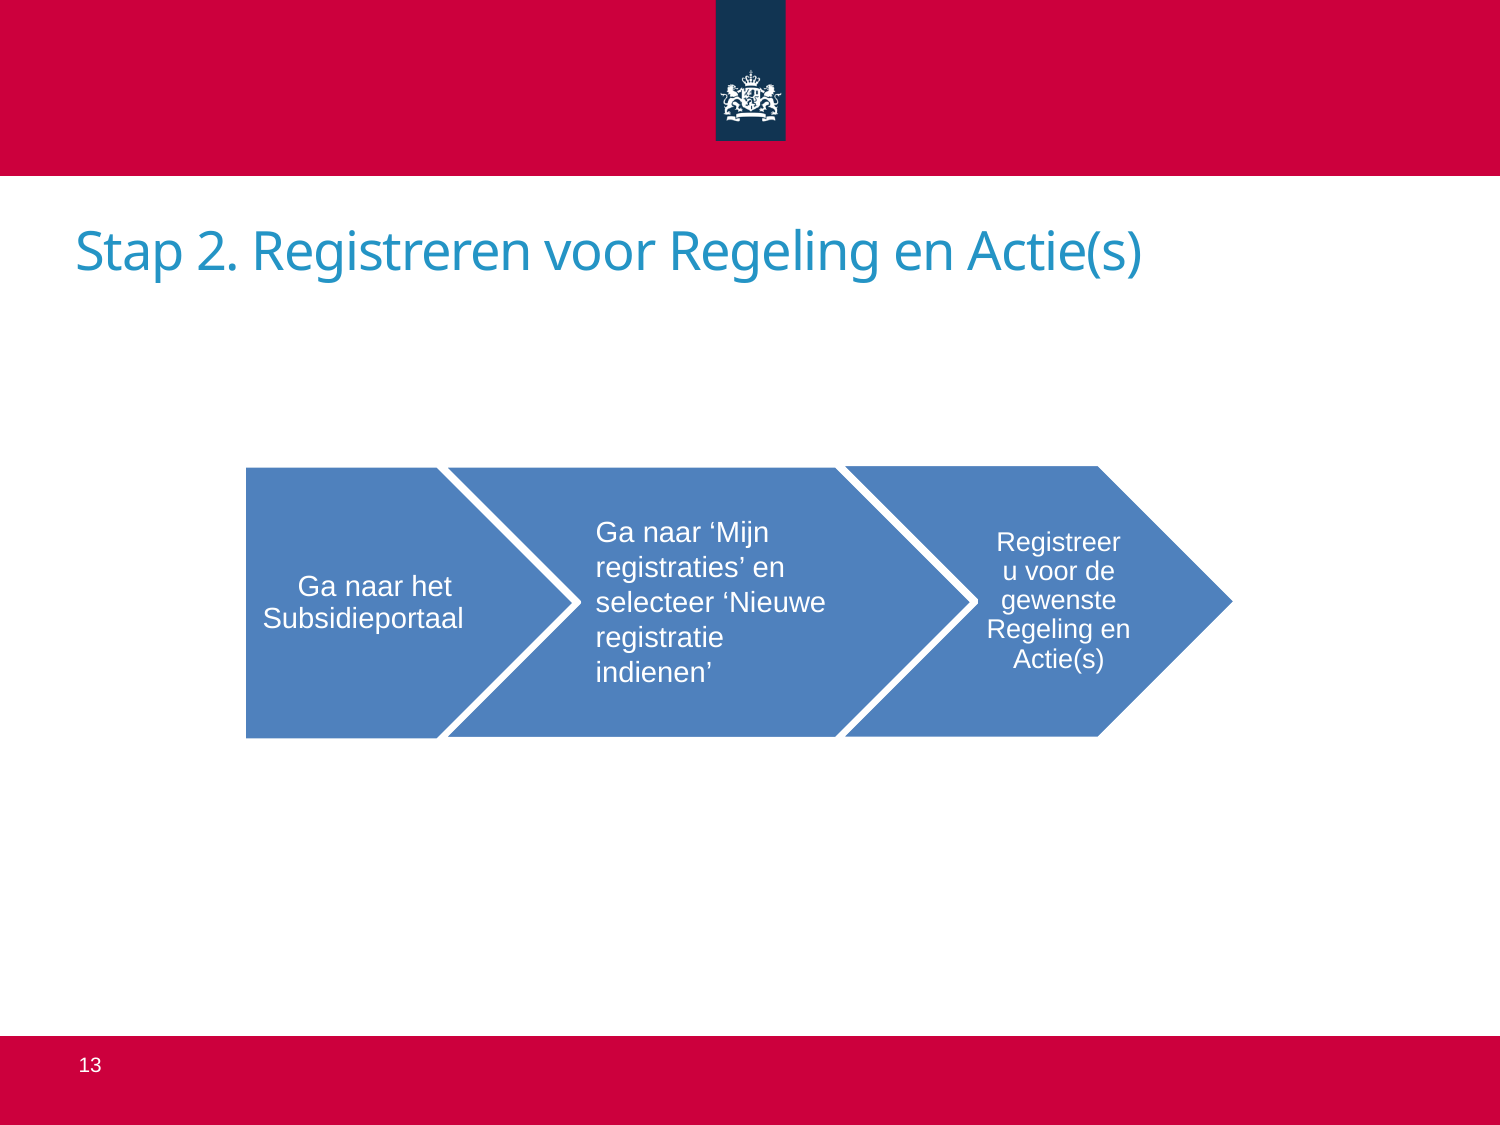

# Stap 2. Registreren voor Regeling en Actie(s)
Registreer u voor de gewenste Regeling en Actie(s)
Ga naar het Subsidieportaal
Ga naar ‘Mijn registraties’ en selecteer ‘Nieuwe registratie indienen’